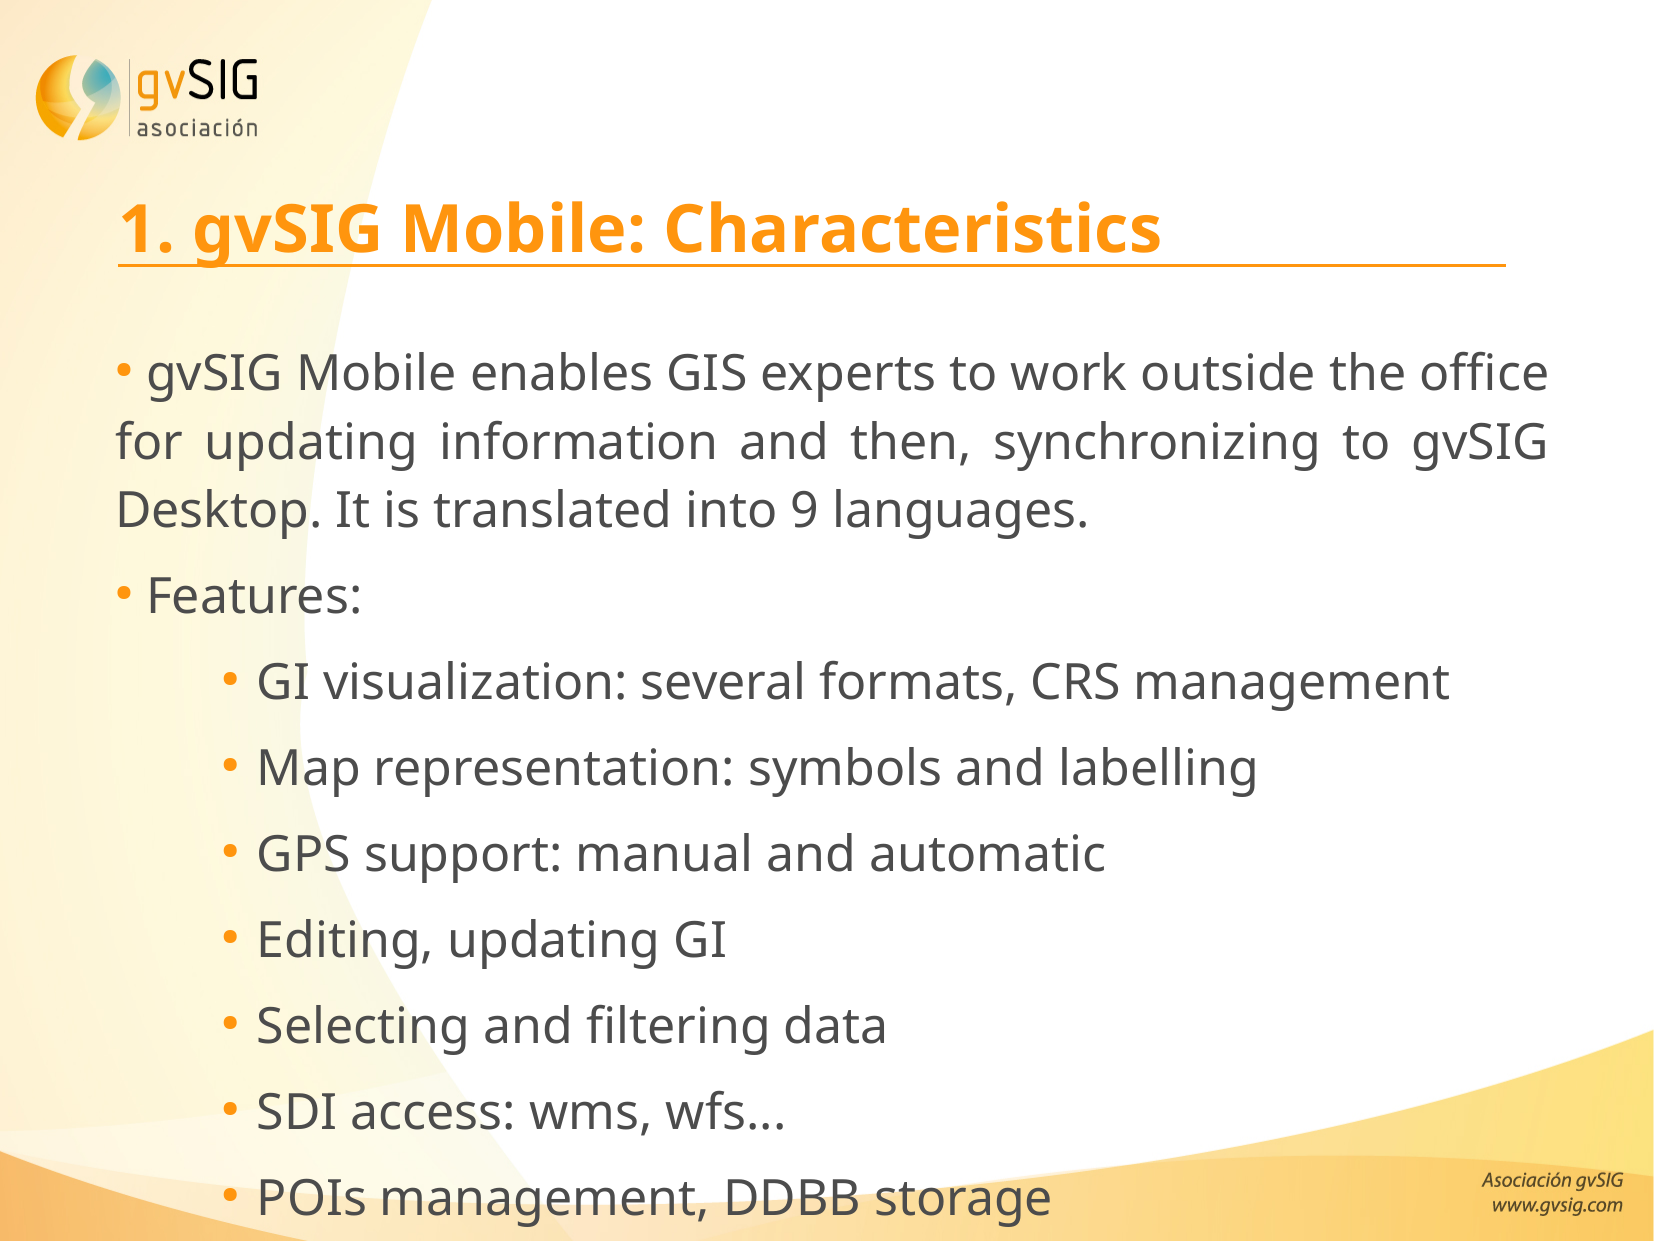

# 1. gvSIG Mobile: Characteristics
 gvSIG Mobile enables GIS experts to work outside the office for updating information and then, synchronizing to gvSIG Desktop. It is translated into 9 languages.
 Features:
GI visualization: several formats, CRS management
Map representation: symbols and labelling
GPS support: manual and automatic
Editing, updating GI
Selecting and filtering data
SDI access: wms, wfs...
POIs management, DDBB storage
Measuring and info functions